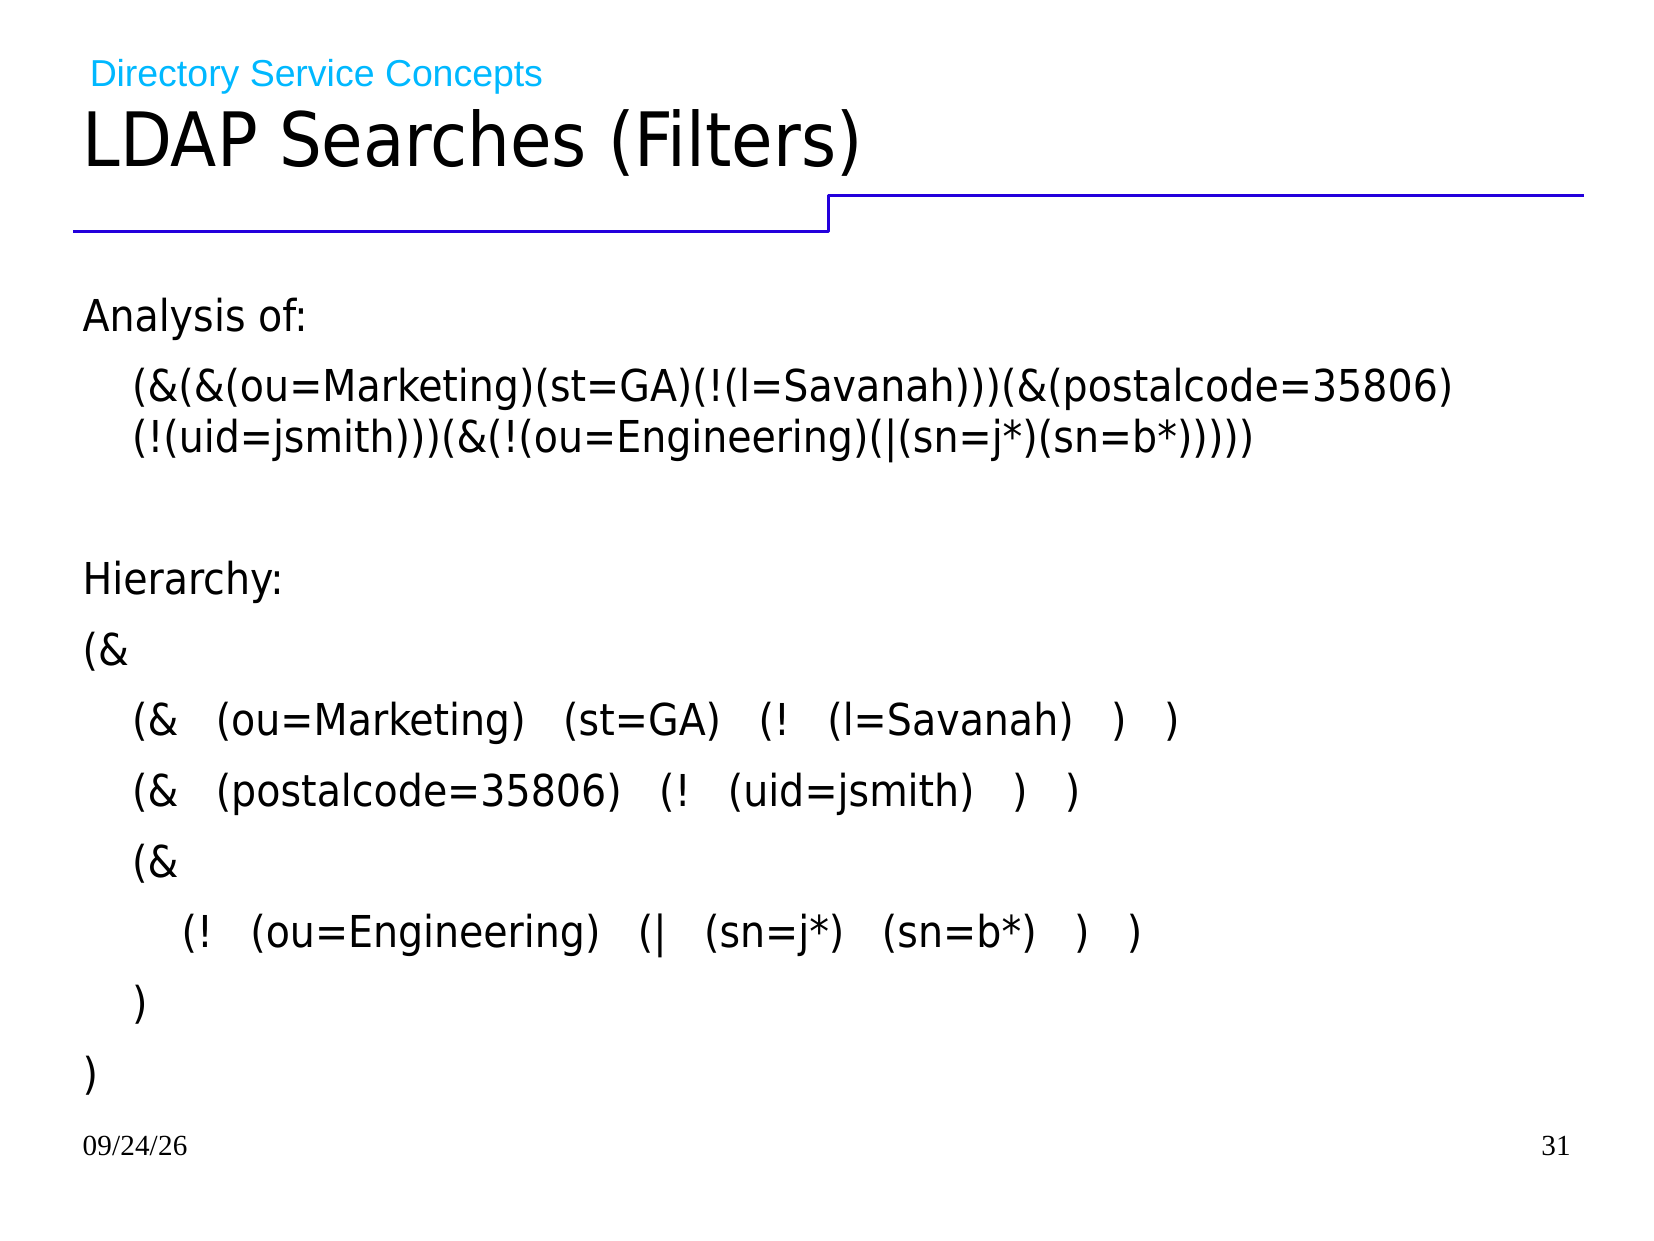

Directory Service Concepts
# LDAP Searches (Filters)
Analysis of:
 	(&(&(ou=Marketing)(st=GA)(!(l=Savanah)))(&(postalcode=35806)
 	(!(uid=jsmith)))(&(!(ou=Engineering)(|(sn=j*)(sn=b*)))))
Hierarchy:
(&
 	(& (ou=Marketing) (st=GA) (! (l=Savanah) ) )
 	(& (postalcode=35806) (! (uid=jsmith) ) )
 	(&
 	 	(! (ou=Engineering) (| (sn=j*) (sn=b*) ) )
 	)
)
31